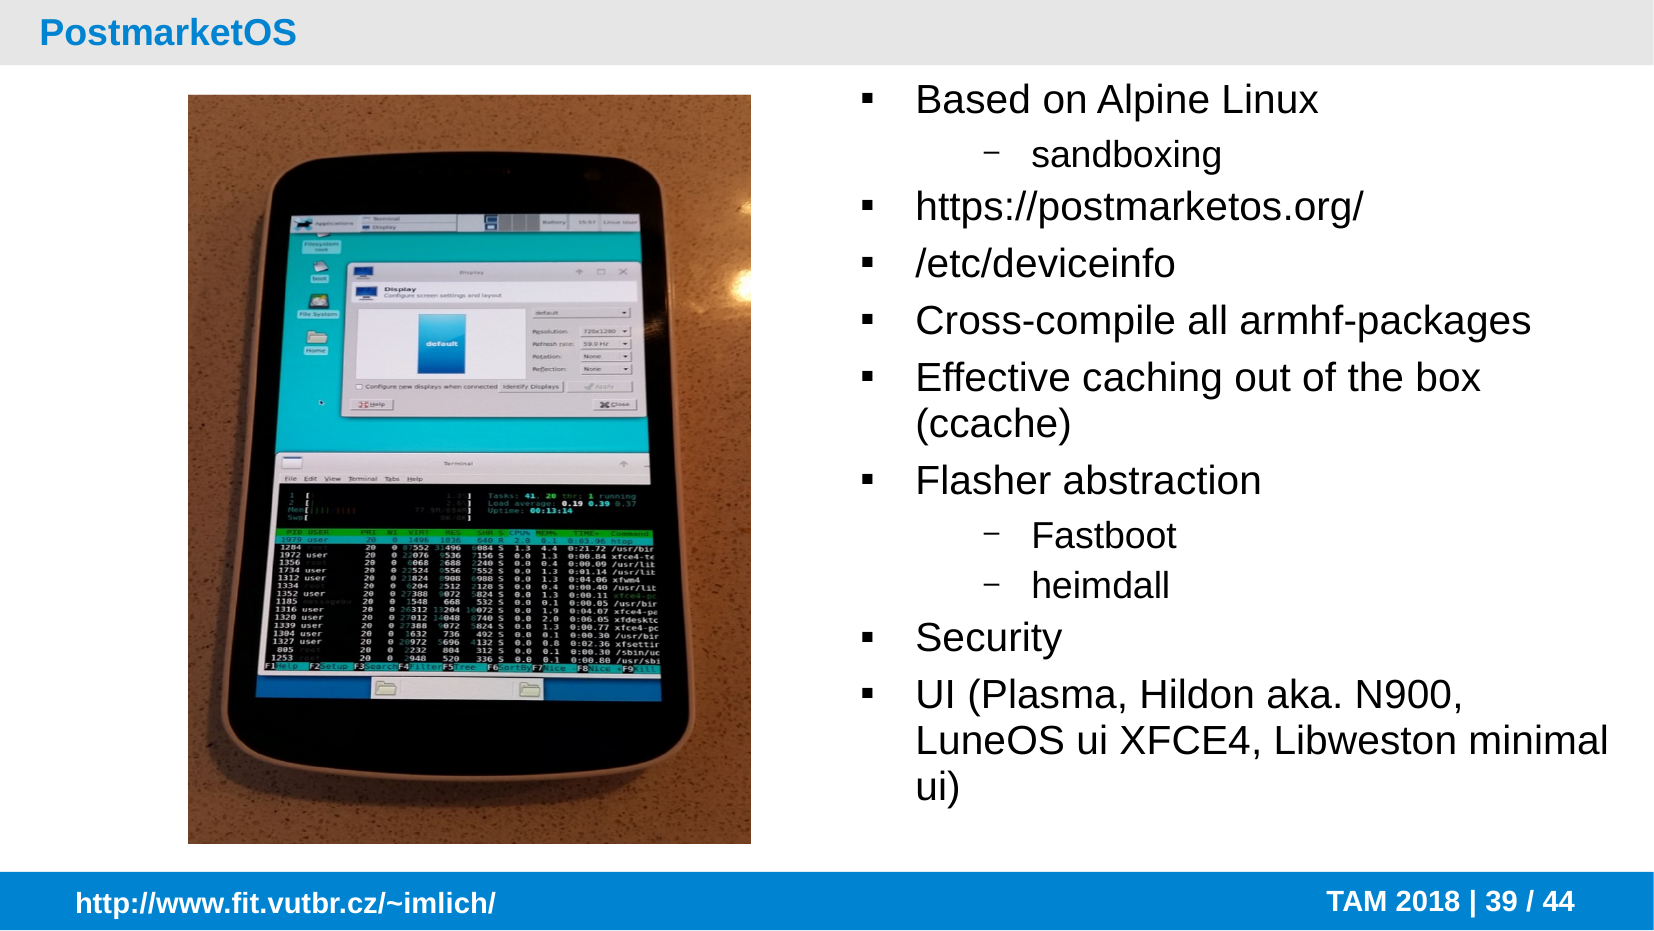

# PostmarketOS
Based on Alpine Linux
sandboxing
https://postmarketos.org/
/etc/deviceinfo
Cross-compile all armhf-packages
Effective caching out of the box (ccache)
Flasher abstraction
Fastboot
heimdall
Security
UI (Plasma, Hildon aka. N900, LuneOS ui XFCE4, Libweston minimal ui)